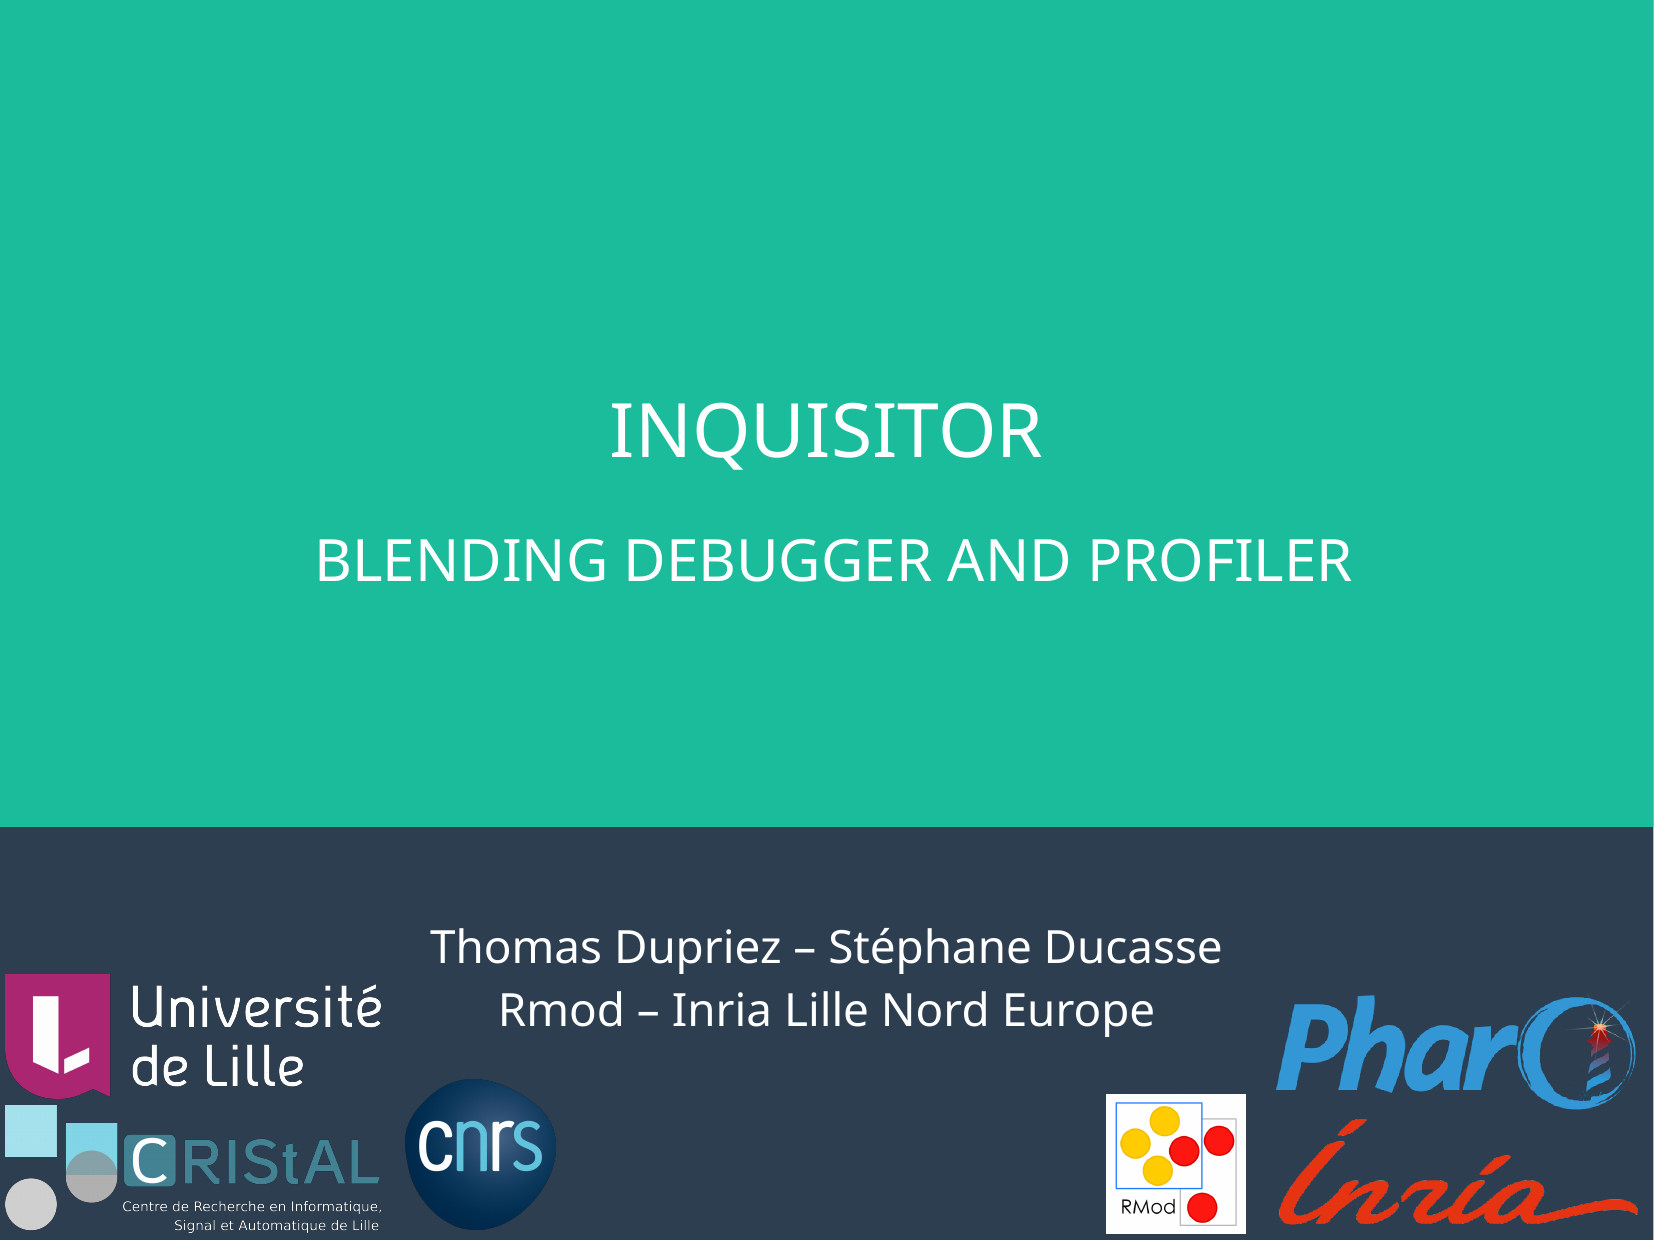

# Inquisitor Blending Debugger and Profiler
Thomas Dupriez – Stéphane Ducasse
Rmod – Inria Lille Nord Europe